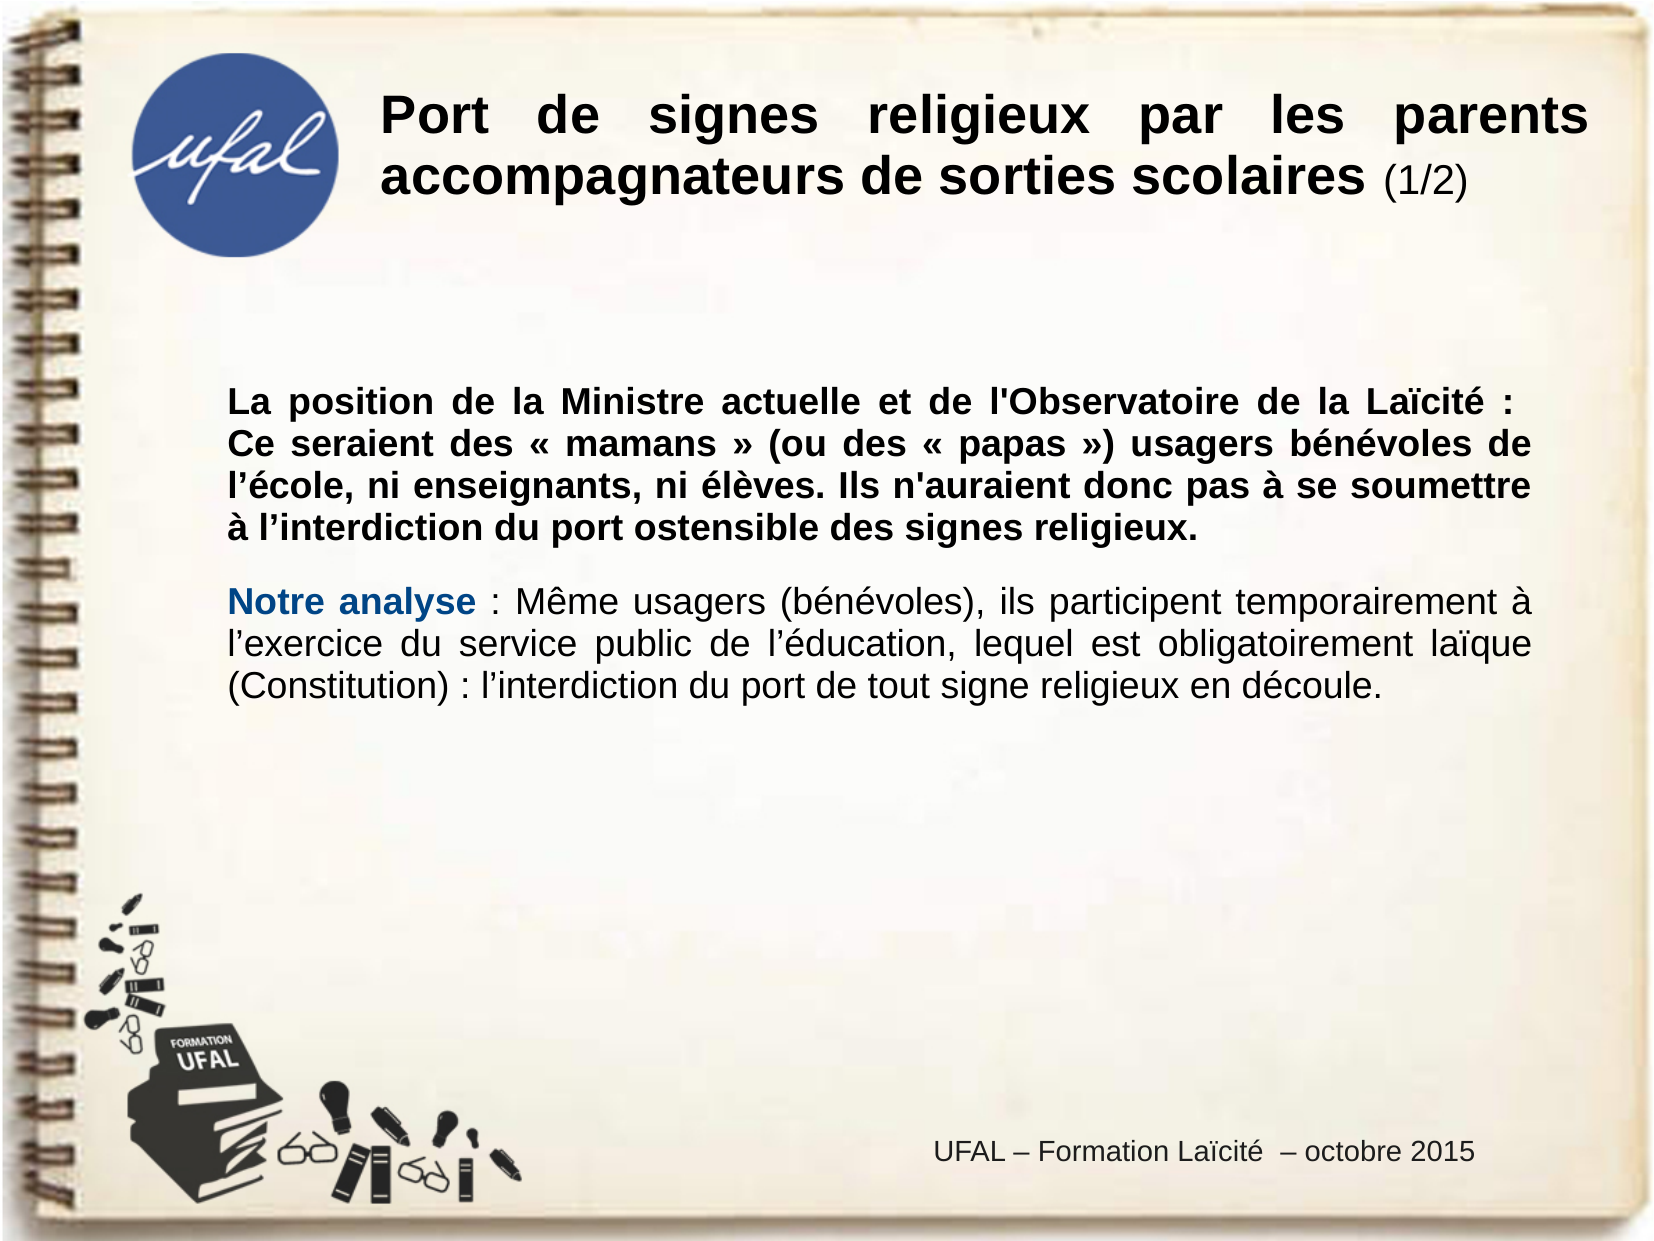

Port de signes religieux par les parents accompagnateurs de sorties scolaires (1/2)
La position de la Ministre actuelle et de l'Observatoire de la Laïcité :
Ce seraient des « mamans » (ou des « papas ») usagers bénévoles de l’école, ni enseignants, ni élèves. Ils n'auraient donc pas à se soumettre à l’interdiction du port ostensible des signes religieux.
Notre analyse : Même usagers (bénévoles), ils participent temporairement à l’exercice du service public de l’éducation, lequel est obligatoirement laïque (Constitution) : l’interdiction du port de tout signe religieux en découle.
UFAL – Formation Laïcité – octobre 2015